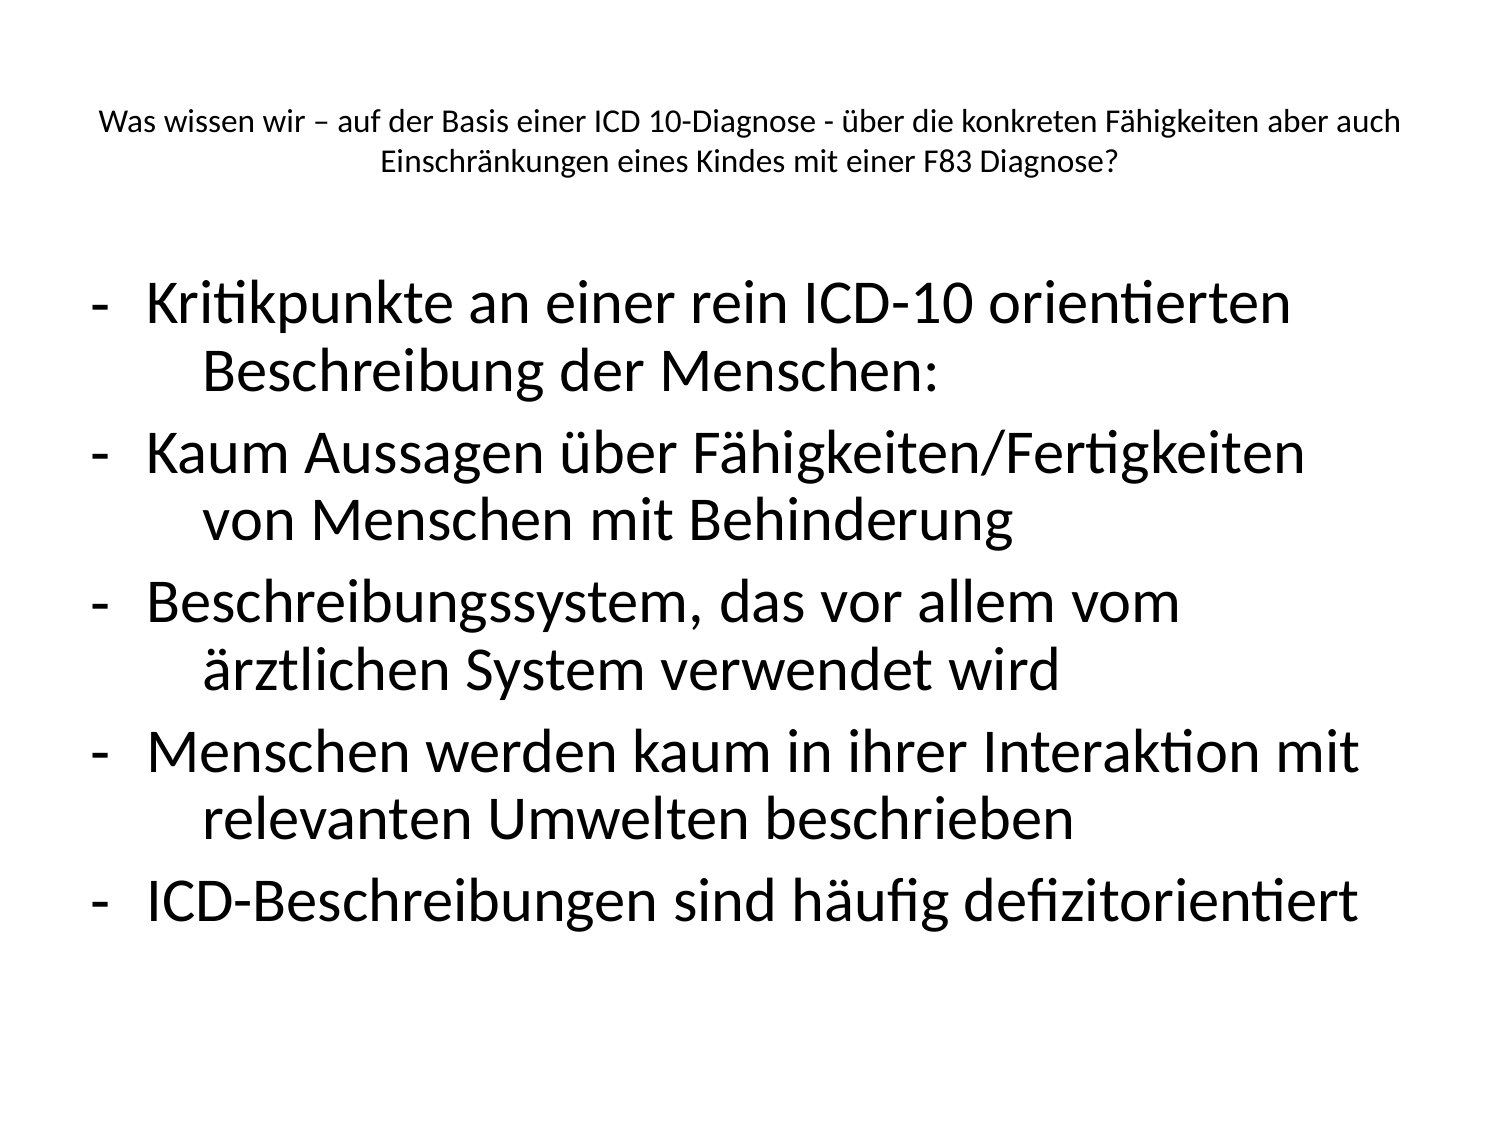

# Was wissen wir – auf der Basis einer ICD 10-Diagnose - über die konkreten Fähigkeiten aber auch Einschränkungen eines Kindes mit einer F83 Diagnose?
Kritikpunkte an einer rein ICD-10 orientierten Beschreibung der Menschen:
Kaum Aussagen über Fähigkeiten/Fertigkeiten von Menschen mit Behinderung
Beschreibungssystem, das vor allem vom ärztlichen System verwendet wird
Menschen werden kaum in ihrer Interaktion mit relevanten Umwelten beschrieben
ICD-Beschreibungen sind häufig defizitorientiert